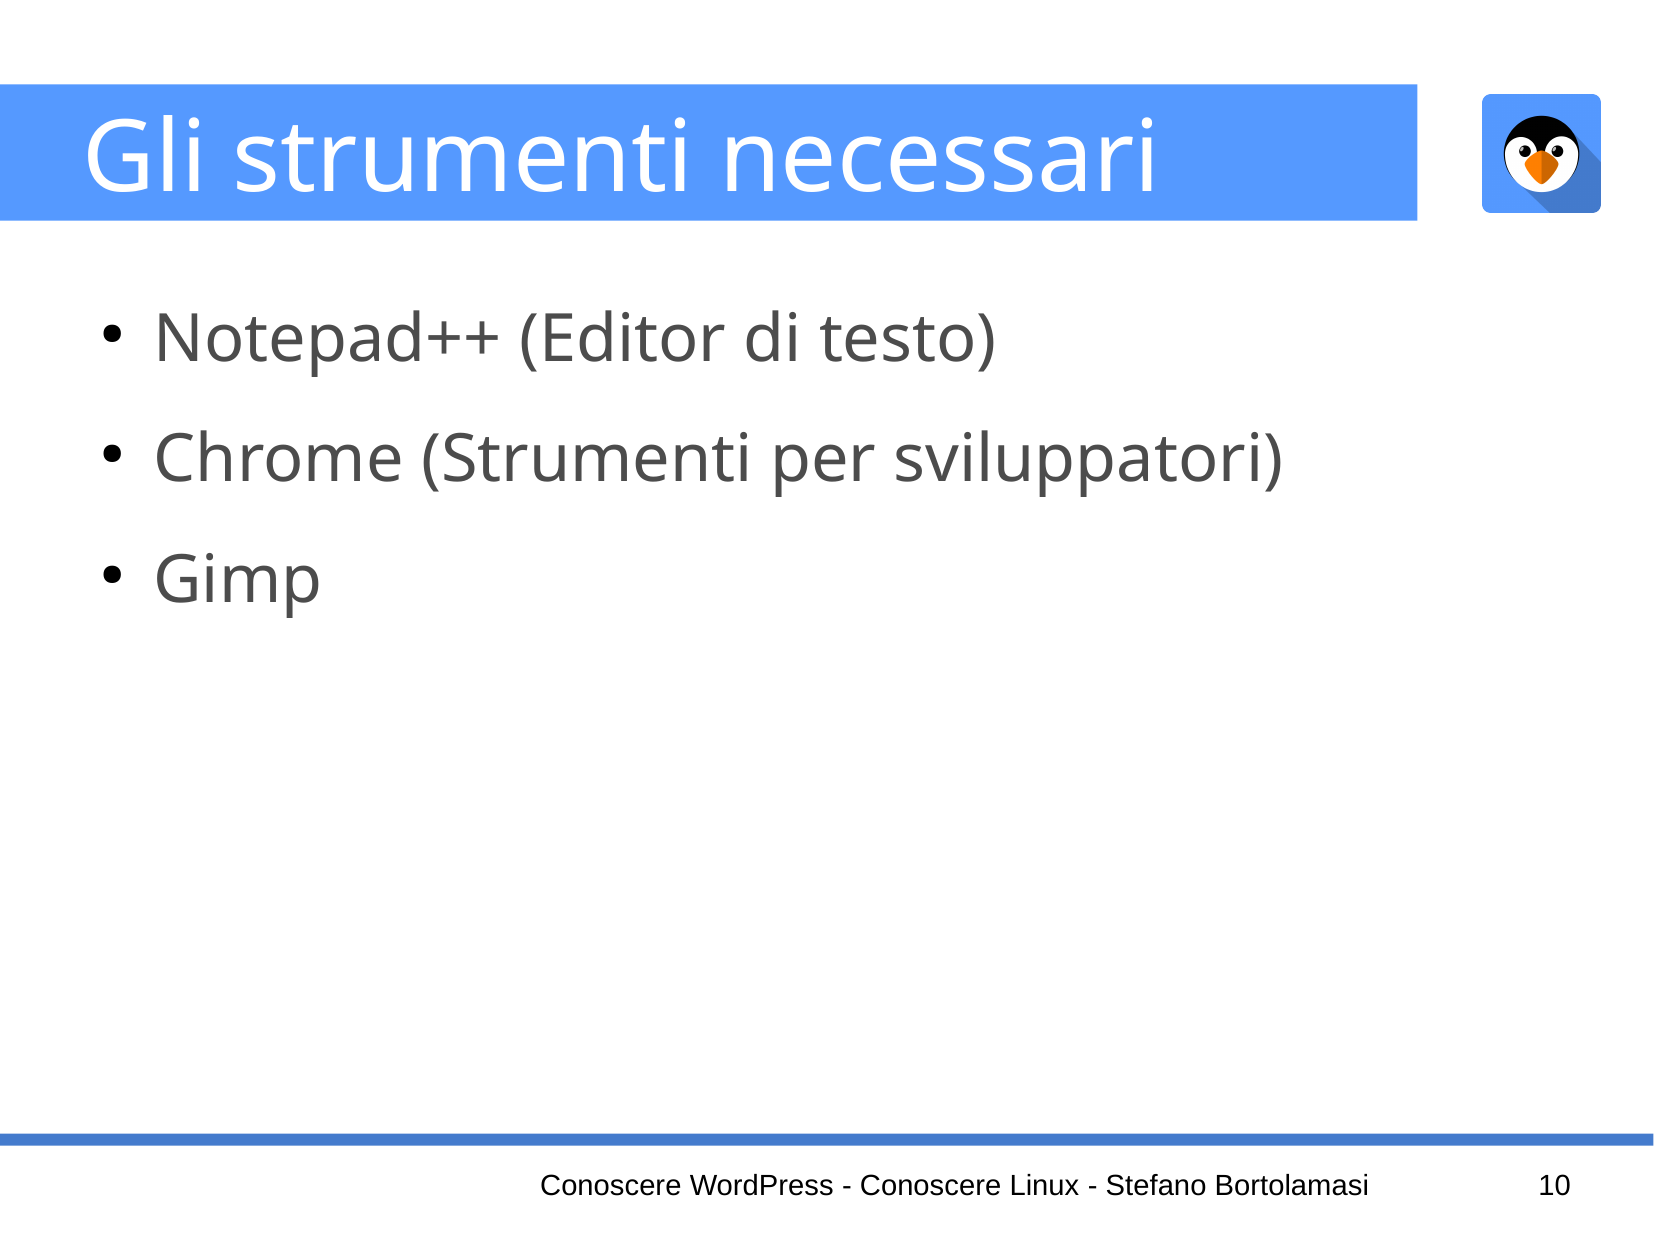

# Gli strumenti necessari
Notepad++ (Editor di testo)
Chrome (Strumenti per sviluppatori)
Gimp
Conoscere WordPress - Conoscere Linux - Stefano Bortolamasi
10